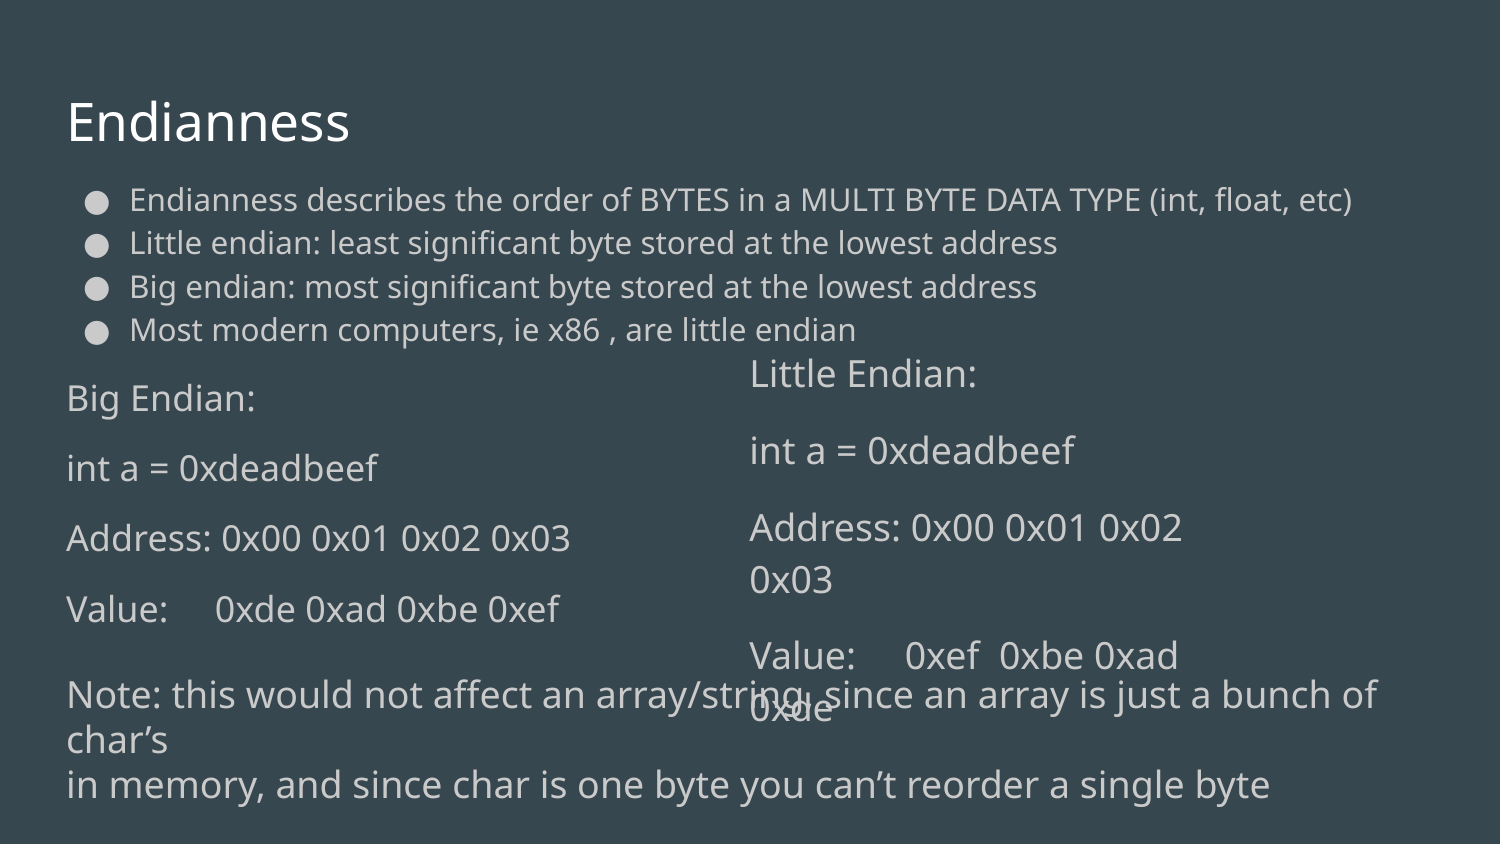

# Endianness
Endianness describes the order of BYTES in a MULTI BYTE DATA TYPE (int, float, etc)
Little endian: least significant byte stored at the lowest address
Big endian: most significant byte stored at the lowest address
Most modern computers, ie x86 , are little endian
Big Endian:
int a = 0xdeadbeef
Address: 0x00 0x01 0x02 0x03
Value: 0xde 0xad 0xbe 0xef
Little Endian:
int a = 0xdeadbeef
Address: 0x00 0x01 0x02 0x03
Value: 0xef 0xbe 0xad 0xde
Note: this would not affect an array/string, since an array is just a bunch of char’s
in memory, and since char is one byte you can’t reorder a single byte